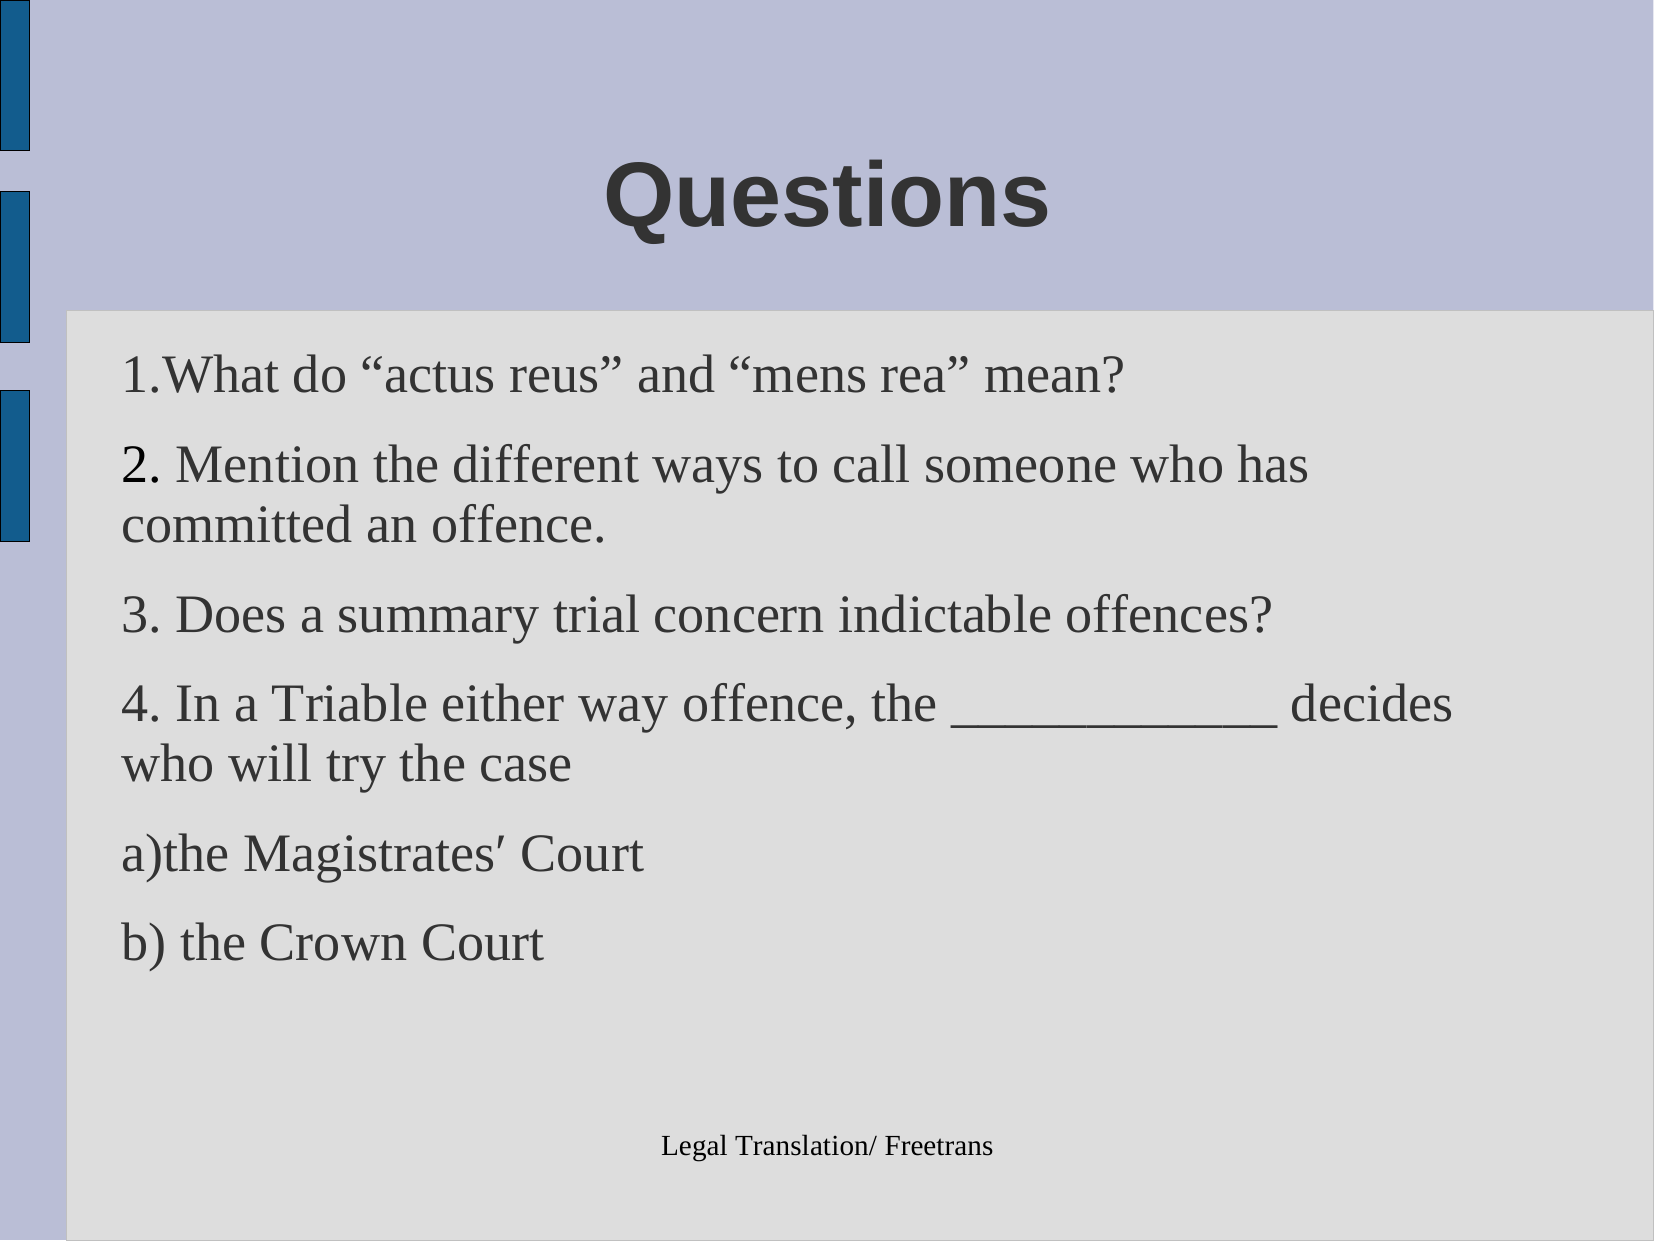

# Questions
1.What do “actus reus” and “mens rea” mean?
2. Mention the different ways to call someone who has committed an offence.
3. Does a summary trial concern indictable offences?
4. In a Triable either way offence, the ____________ decides who will try the case
a)the Magistrates′ Court
b) the Crown Court
Legal Translation/ Freetrans